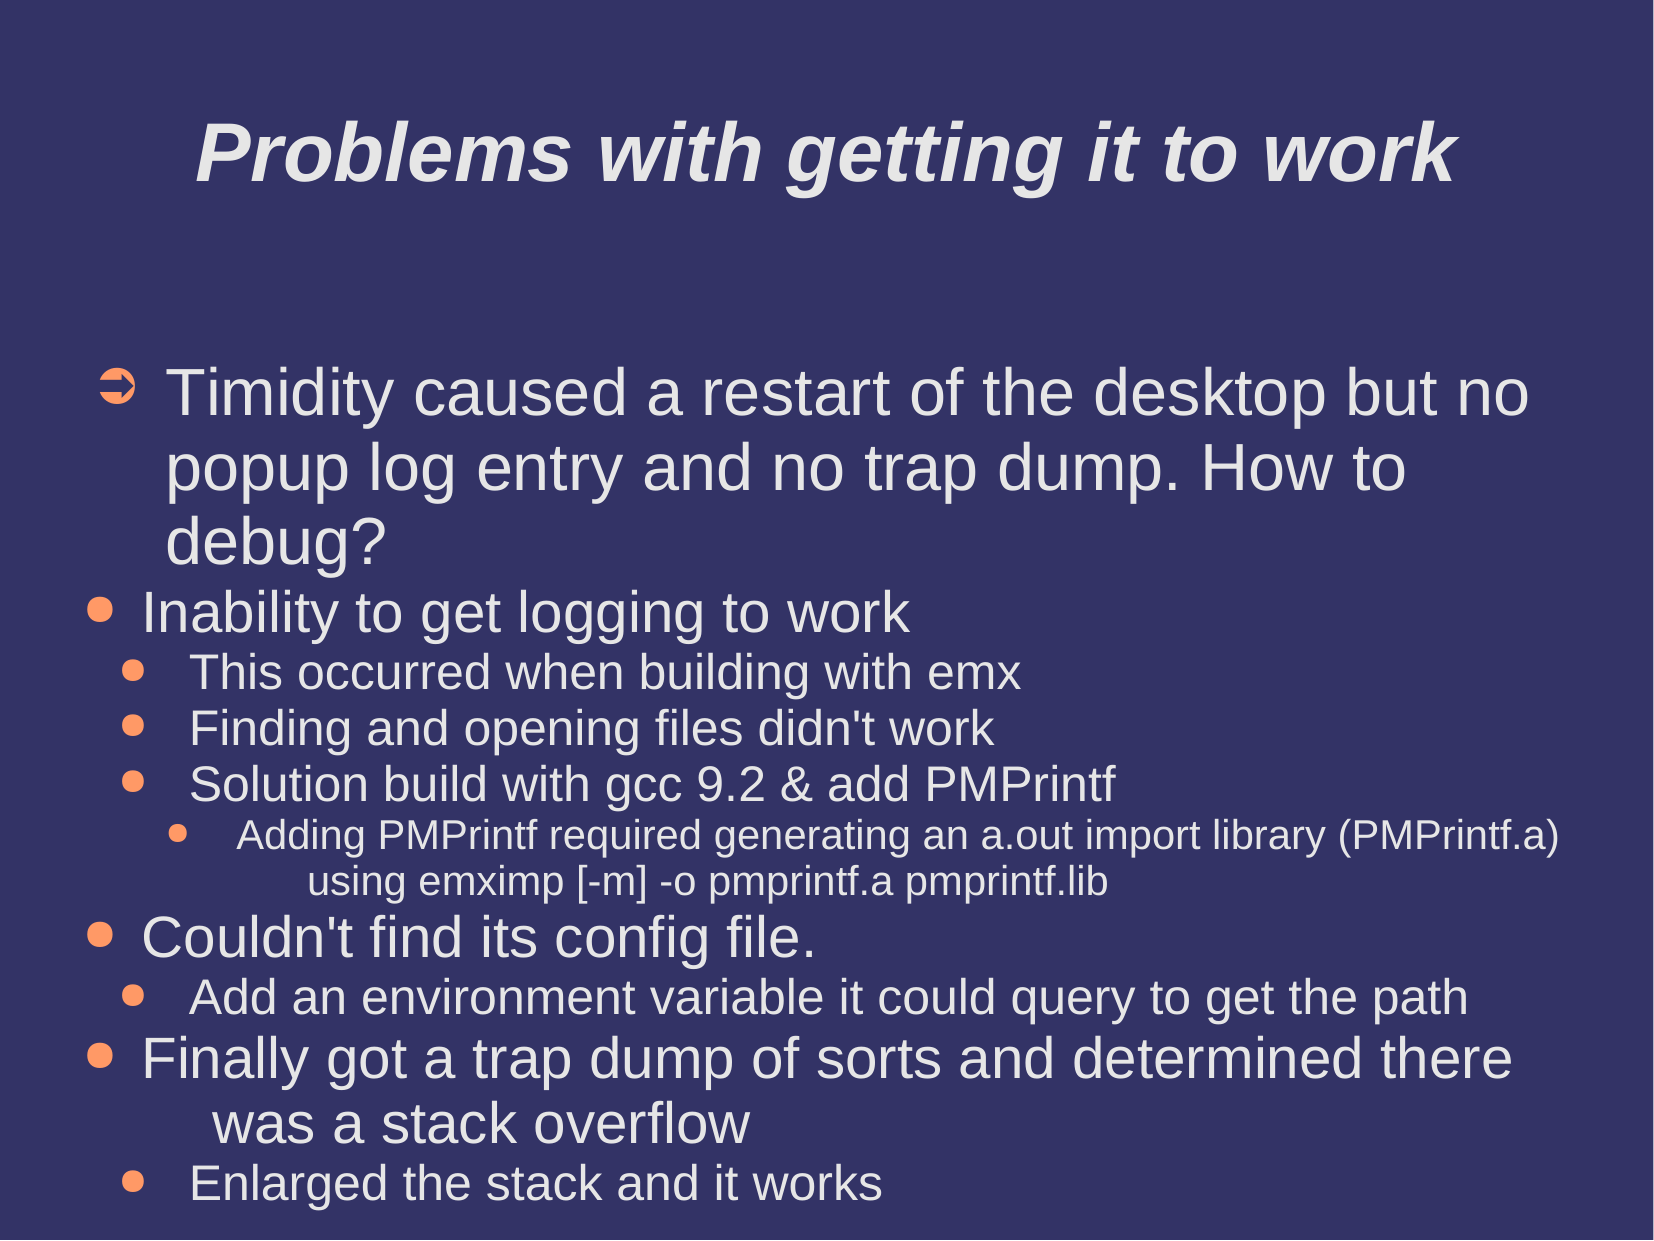

# Problems with getting it to work
Timidity caused a restart of the desktop but no popup log entry and no trap dump. How to debug?
Inability to get logging to work
This occurred when building with emx
Finding and opening files didn't work
Solution build with gcc 9.2 & add PMPrintf
Adding PMPrintf required generating an a.out import library (PMPrintf.a) using emximp [-m] -o pmprintf.a pmprintf.lib
Couldn't find its config file.
Add an environment variable it could query to get the path
Finally got a trap dump of sorts and determined there was a stack overflow
Enlarged the stack and it works